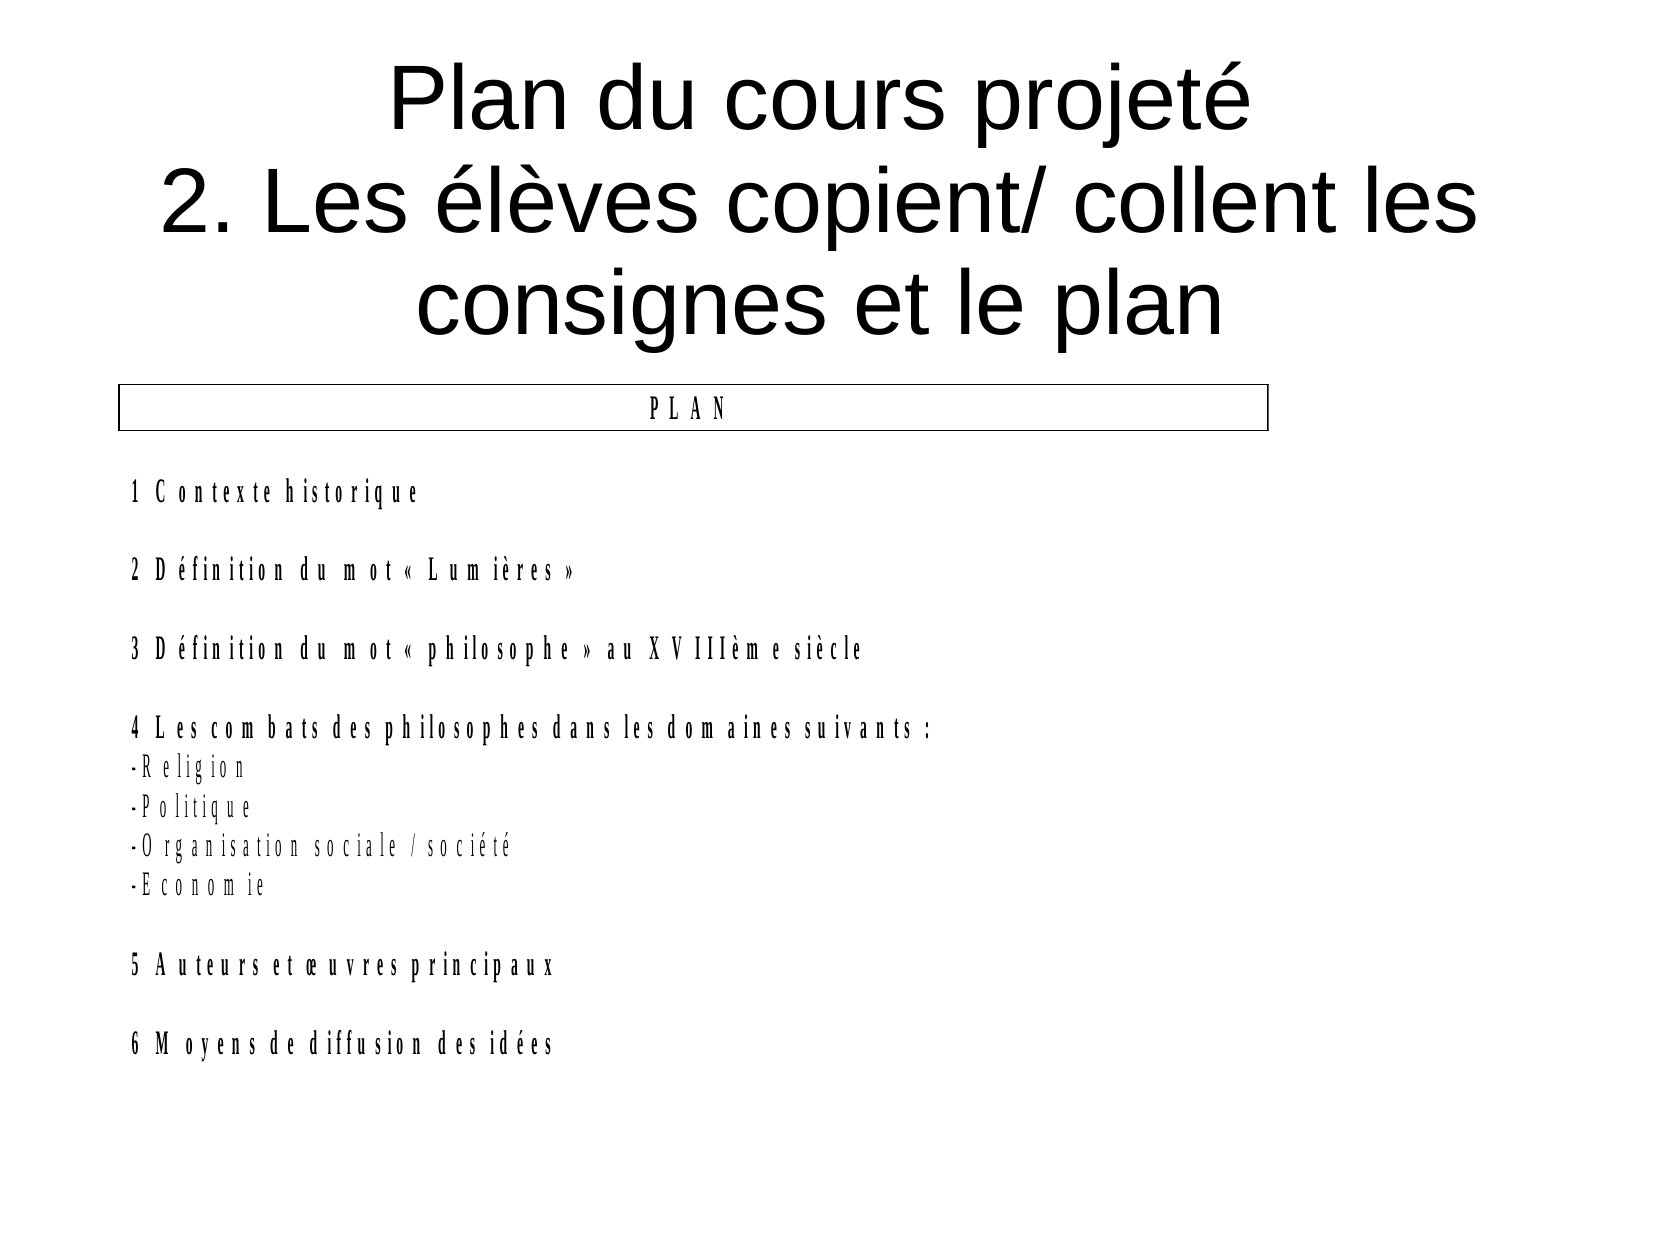

# Plan du cours projeté 2. Les élèves copient/ collent les consignes et le plan